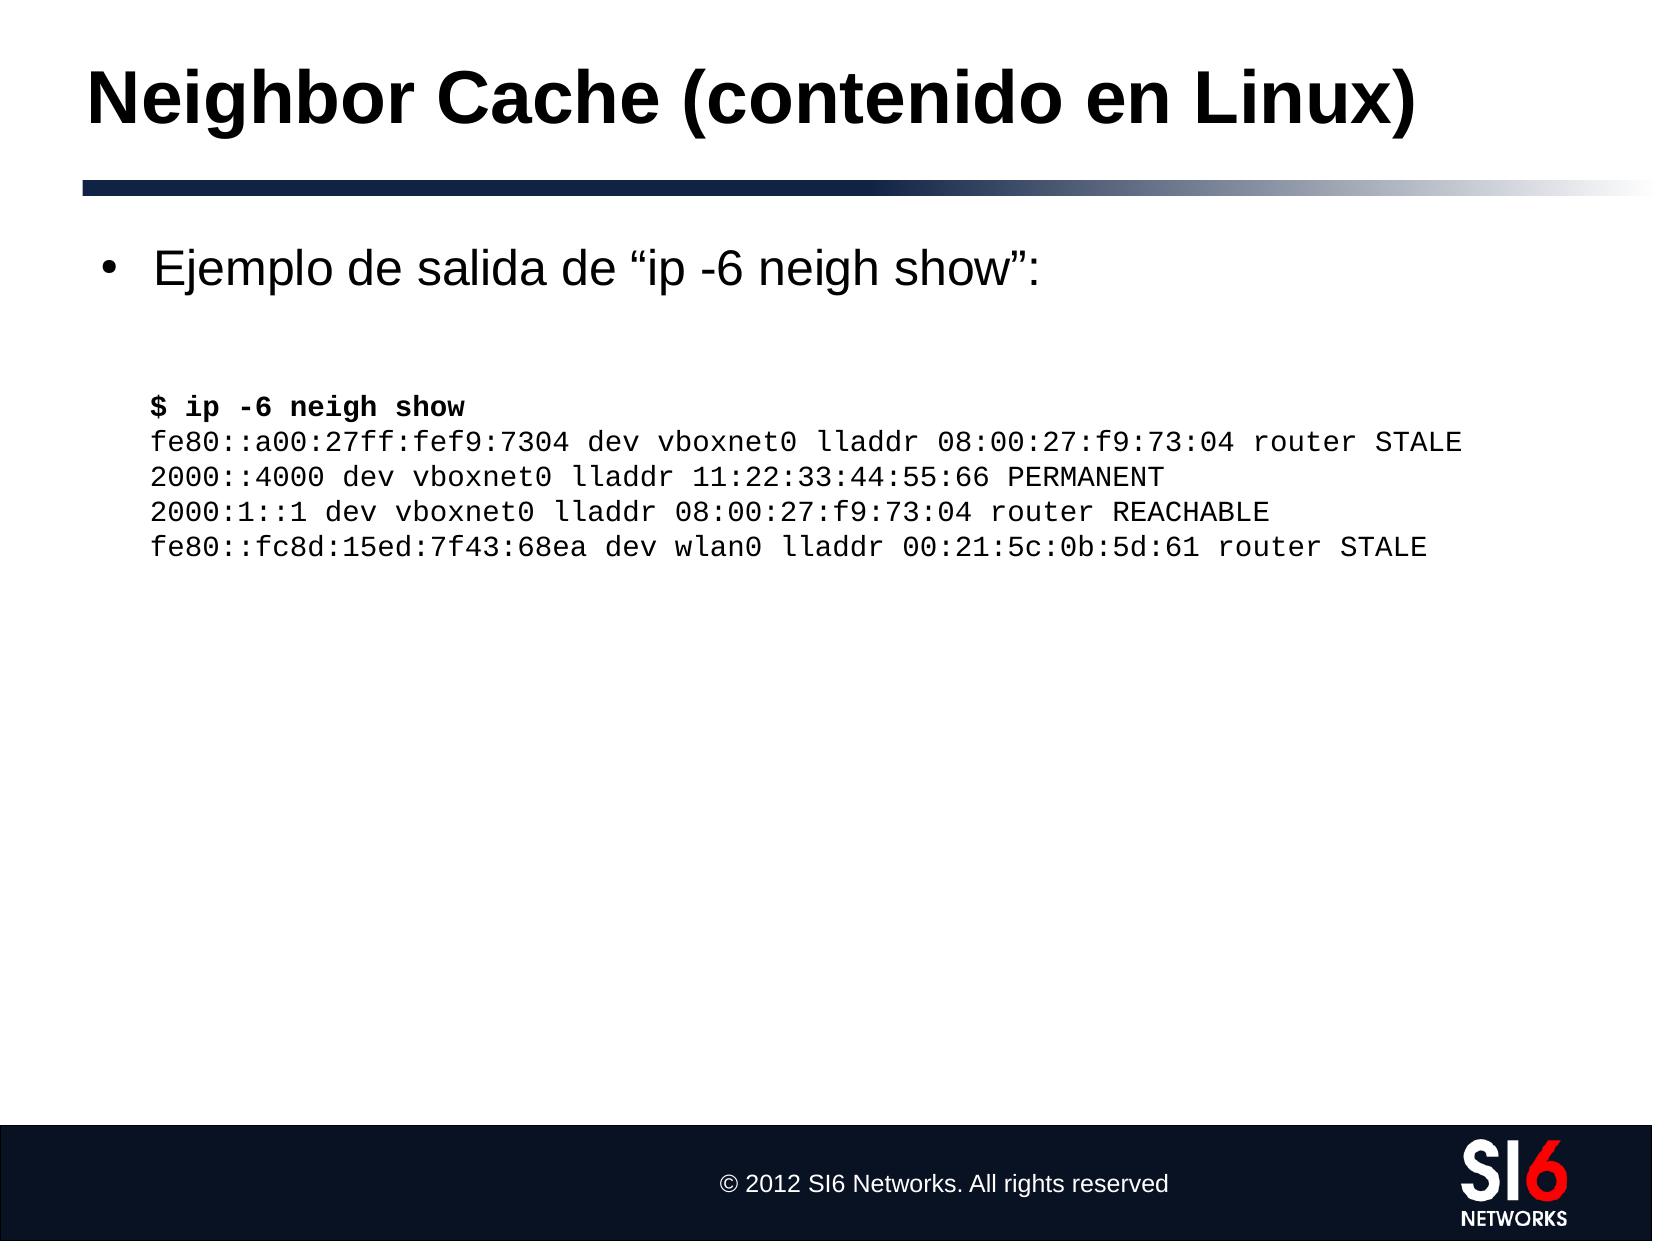

# Neighbor Cache (contenido en Linux)
Ejemplo de salida de “ip -6 neigh show”:
$ ip -6 neigh show
fe80::a00:27ff:fef9:7304 dev vboxnet0 lladdr 08:00:27:f9:73:04 router STALE
2000::4000 dev vboxnet0 lladdr 11:22:33:44:55:66 PERMANENT
2000:1::1 dev vboxnet0 lladdr 08:00:27:f9:73:04 router REACHABLE
fe80::fc8d:15ed:7f43:68ea dev wlan0 lladdr 00:21:5c:0b:5d:61 router STALE